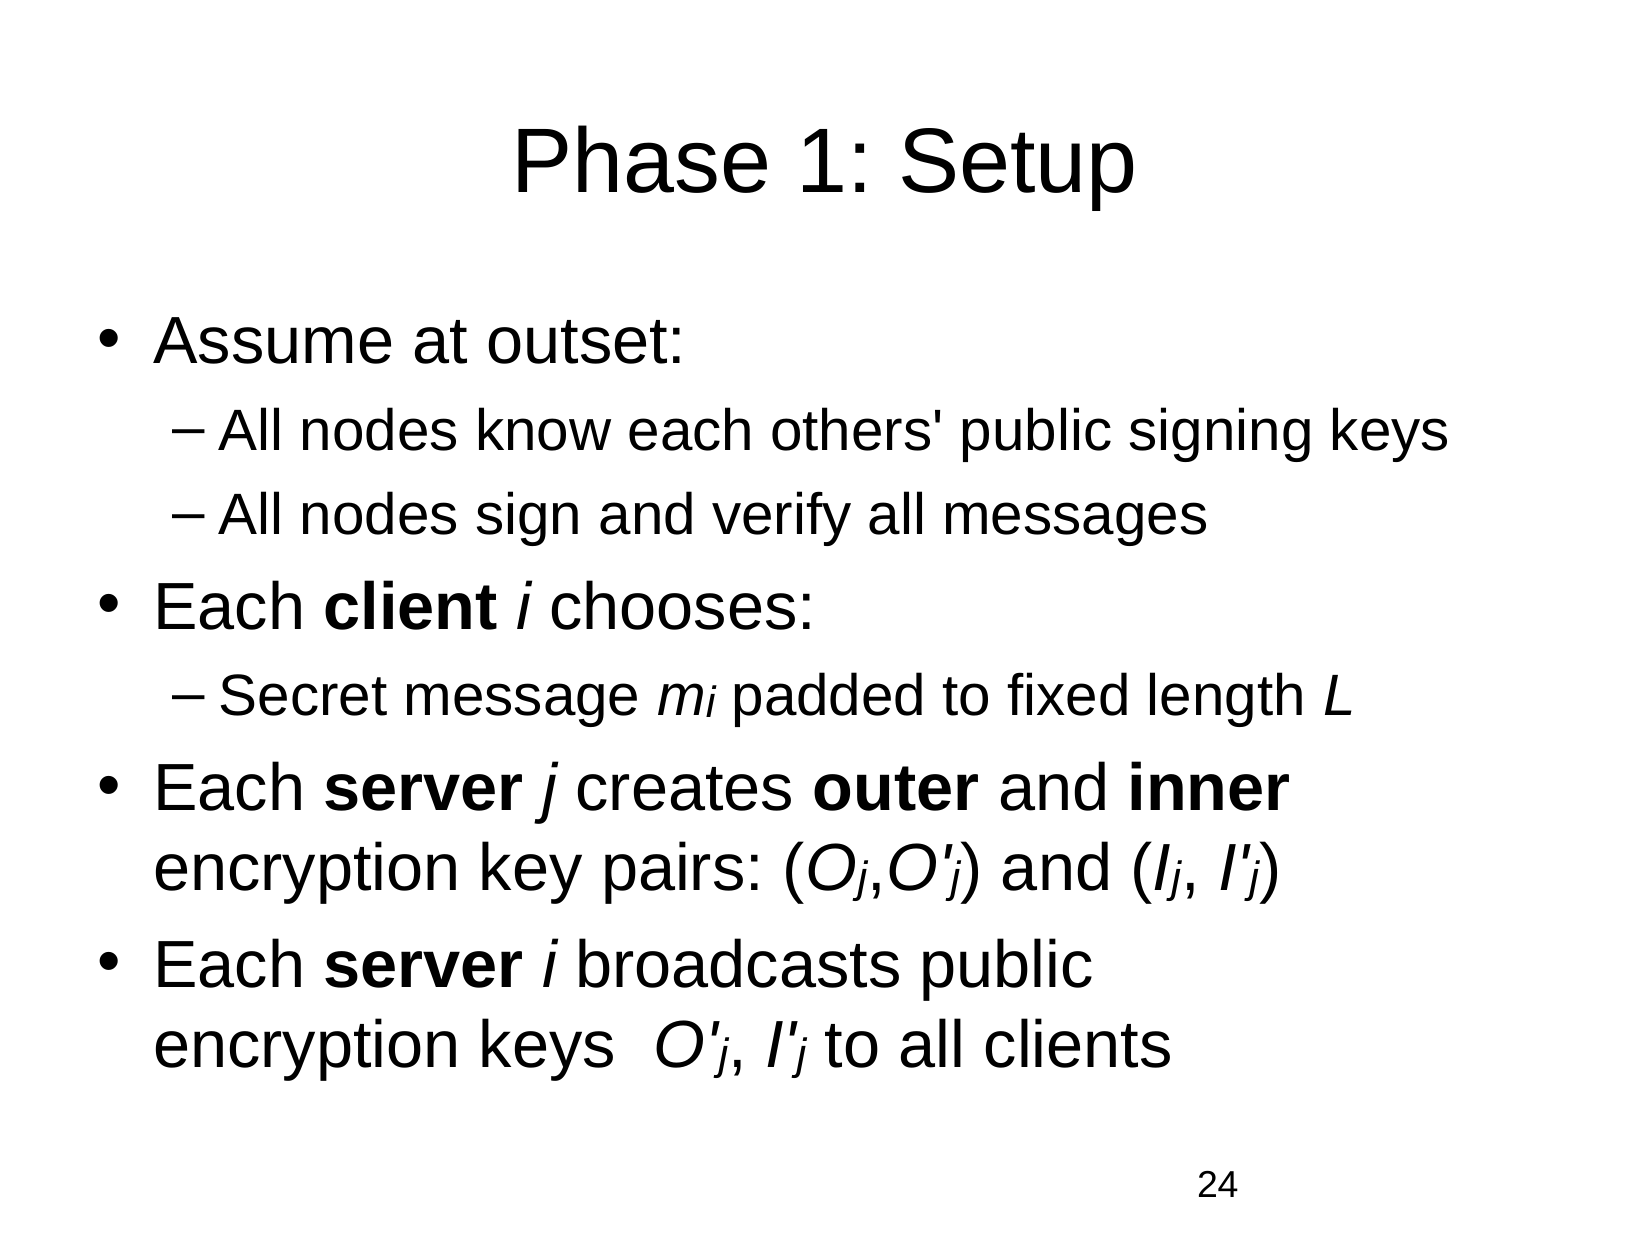

# Phase 1: Setup
Assume at outset:
All nodes know each others' public signing keys
All nodes sign and verify all messages
Each client i chooses:
Secret message mi padded to fixed length L
Each server j creates outer and inner encryption key pairs: (Oj,O'j) and (Ij, I'j)
Each server i broadcasts public
encryption keys O'j, I'j to all clients
24